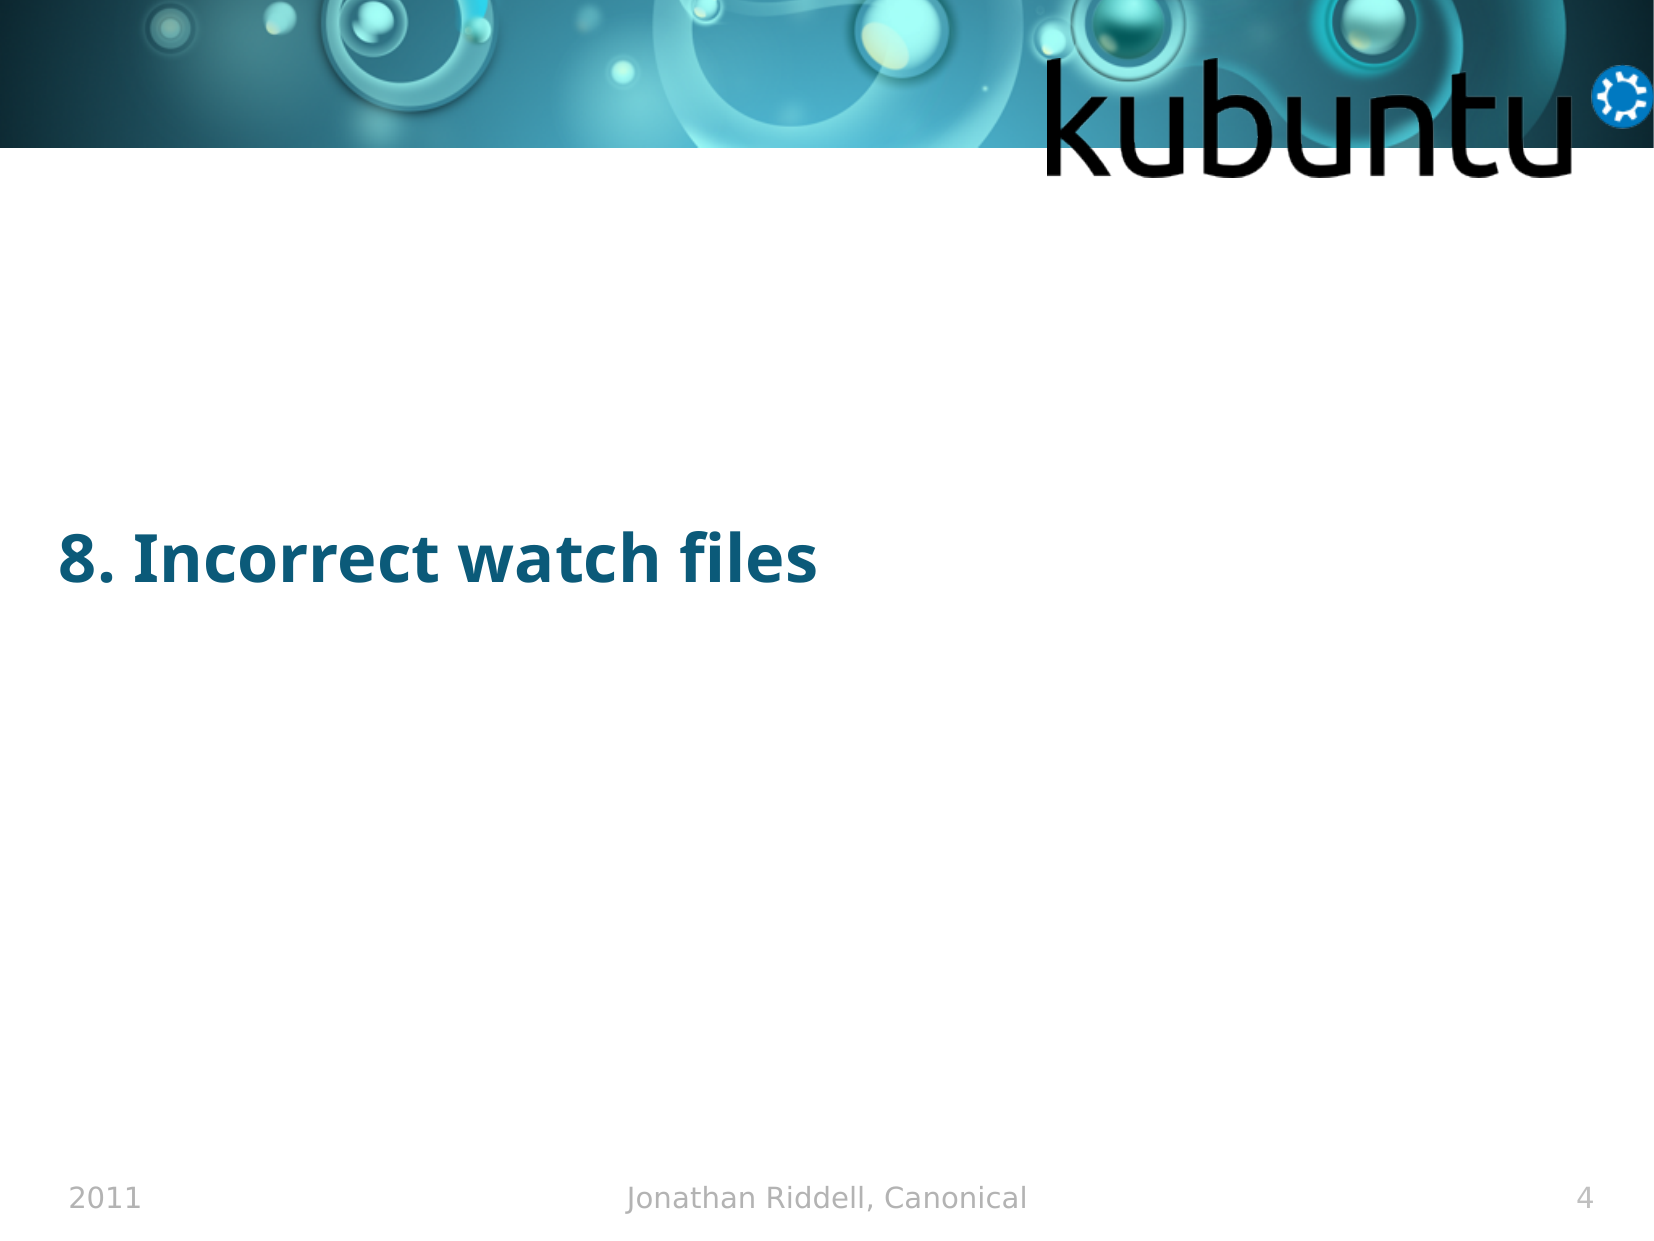

# 8. Incorrect watch files
Name
www.kde.org
4